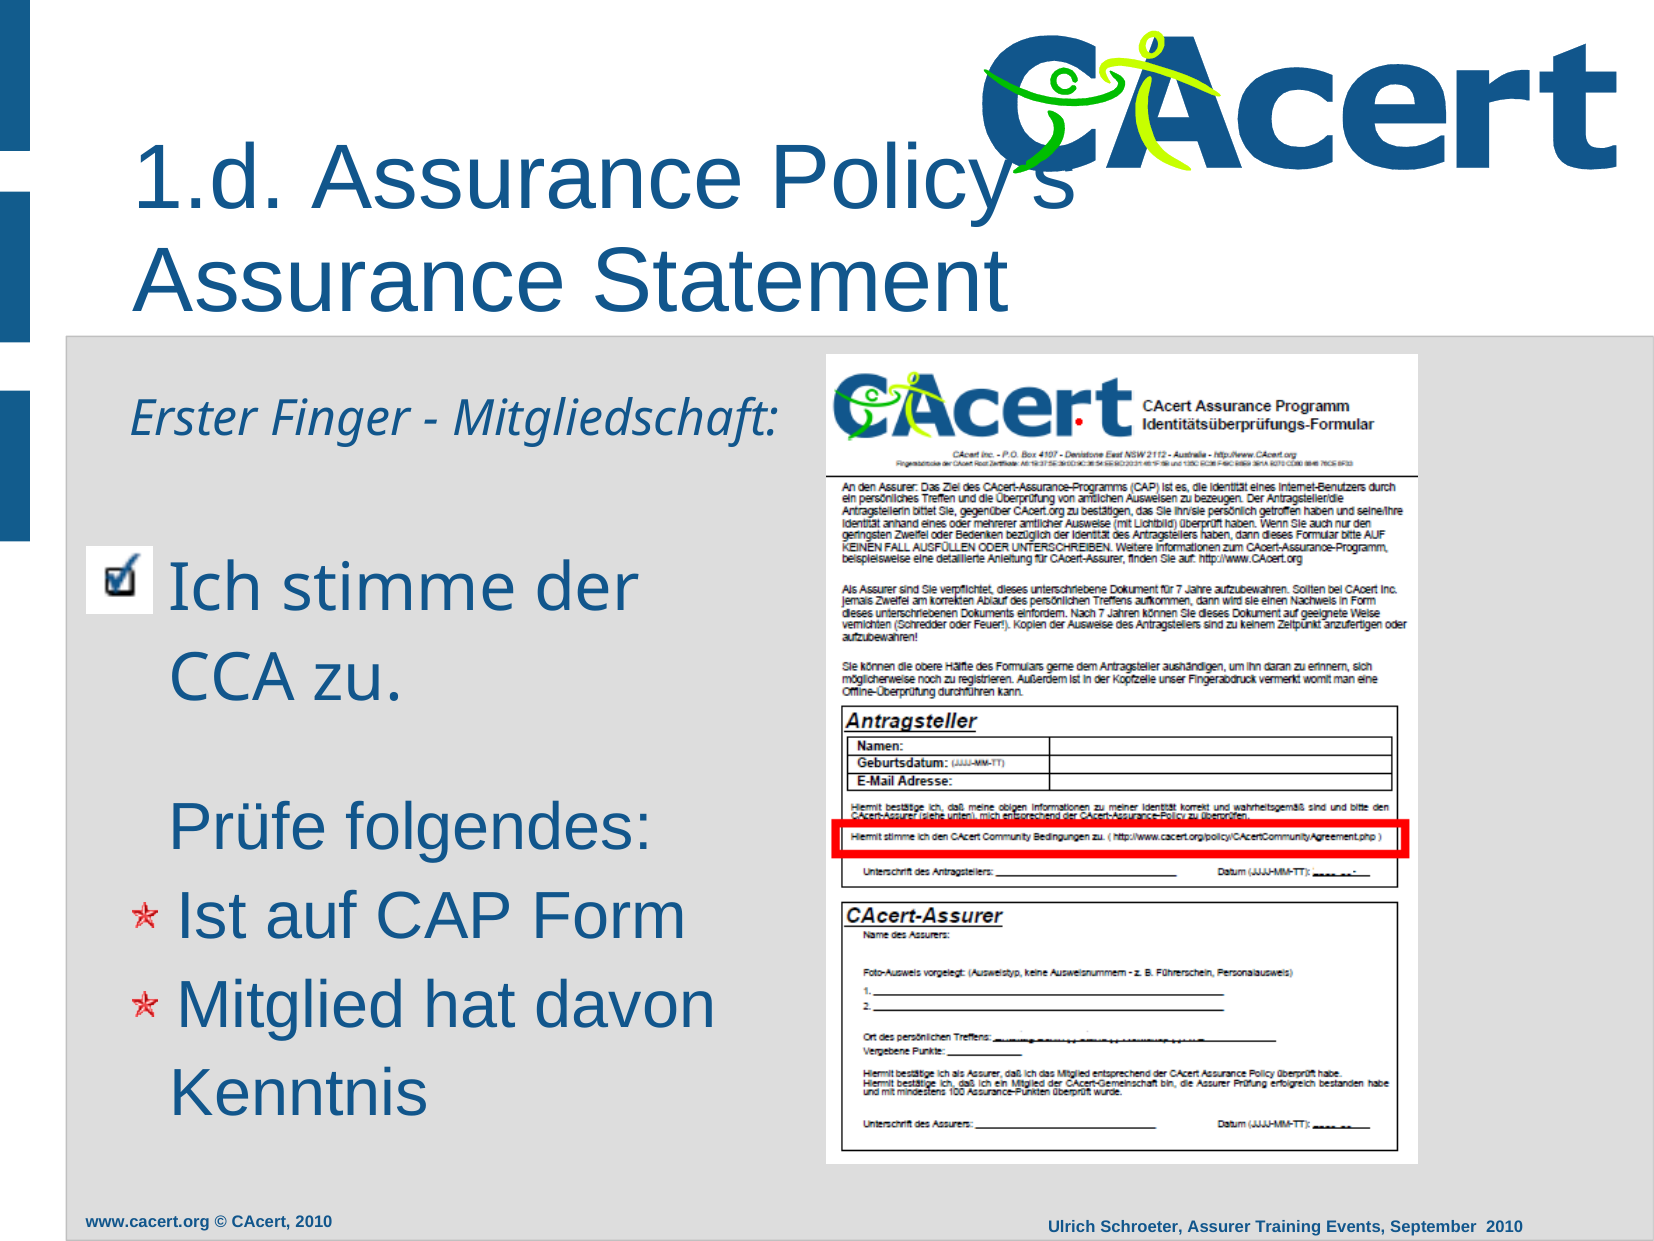

1.d. Assurance Policy's
Assurance Statement
Erster Finger - Mitgliedschaft:
Ich stimme der
CCA zu.
 Prüfe folgendes:
 Ist auf CAP Form
 Mitglied hat davon
 Kenntnis